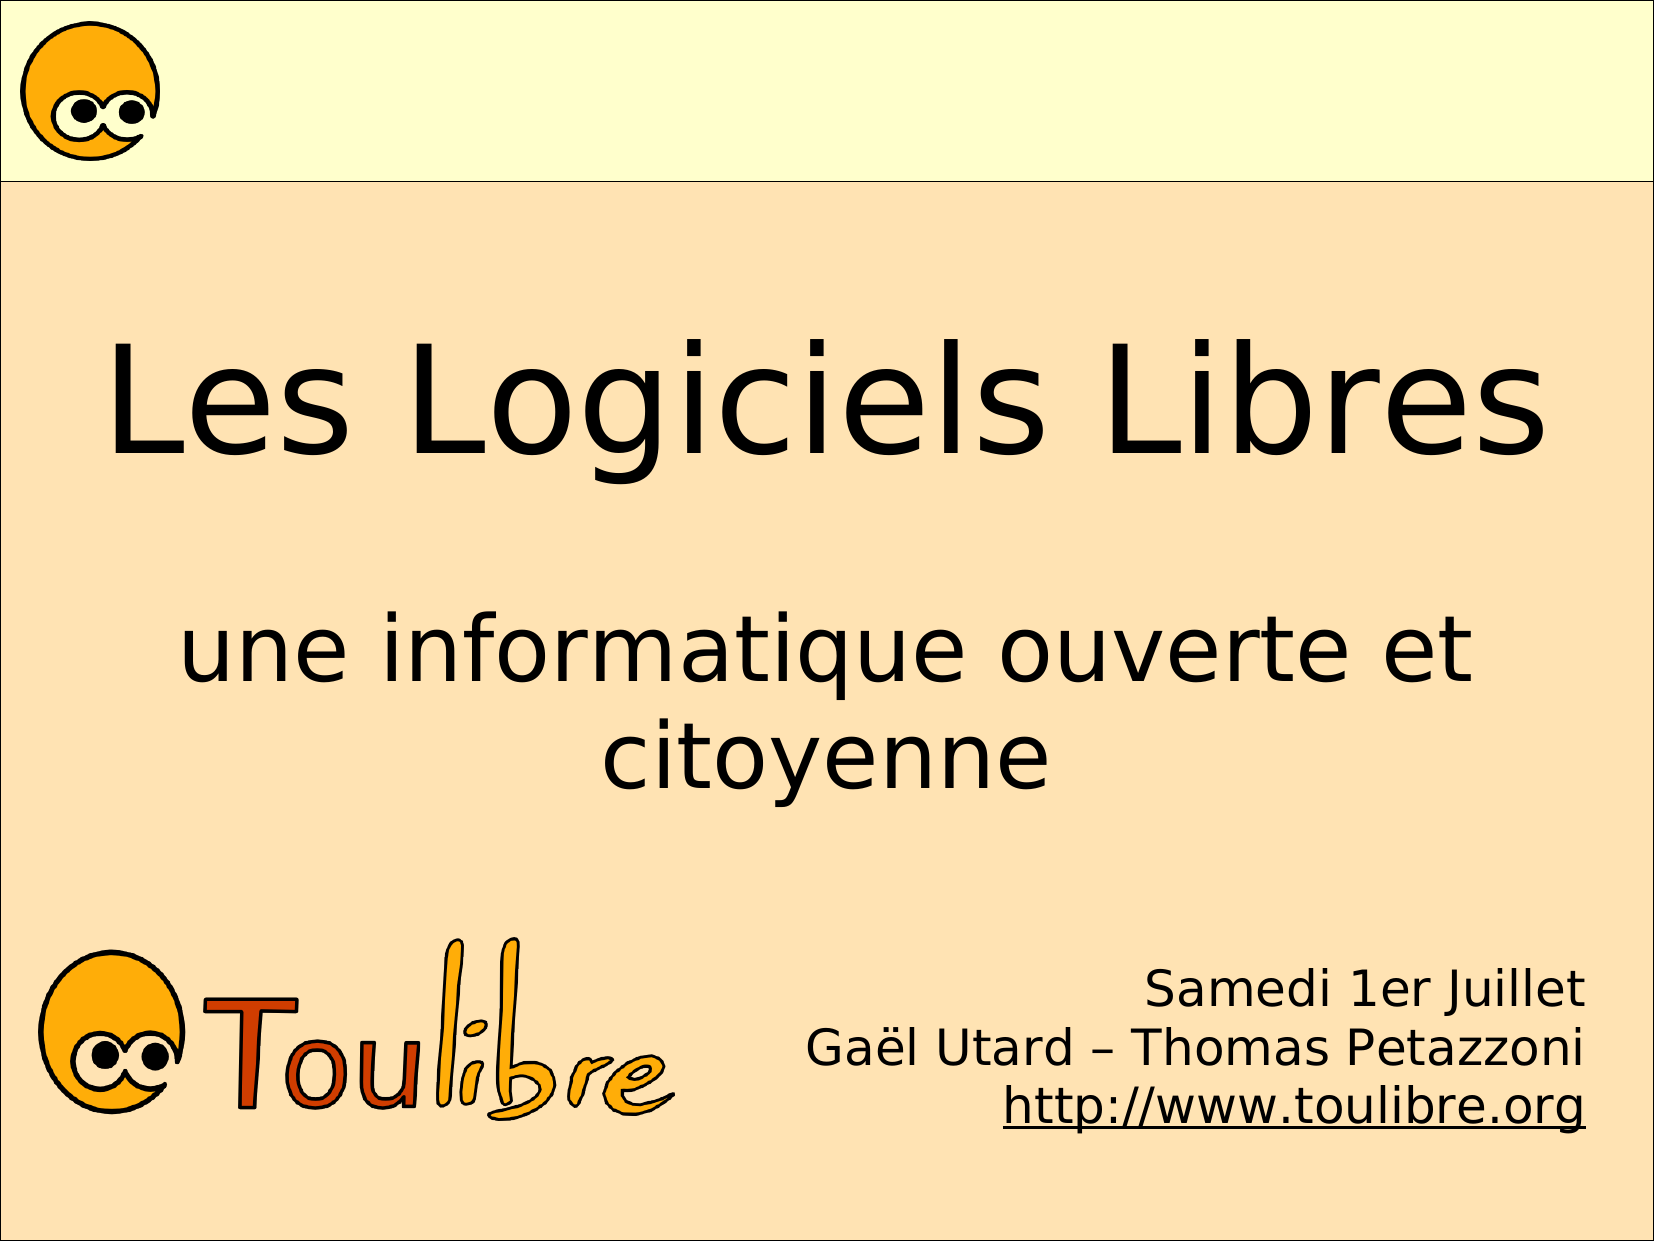

Les Logiciels Libres
une informatique ouverte et citoyenne
Samedi 1er Juillet
Gaël Utard – Thomas Petazzoni
http://www.toulibre.org